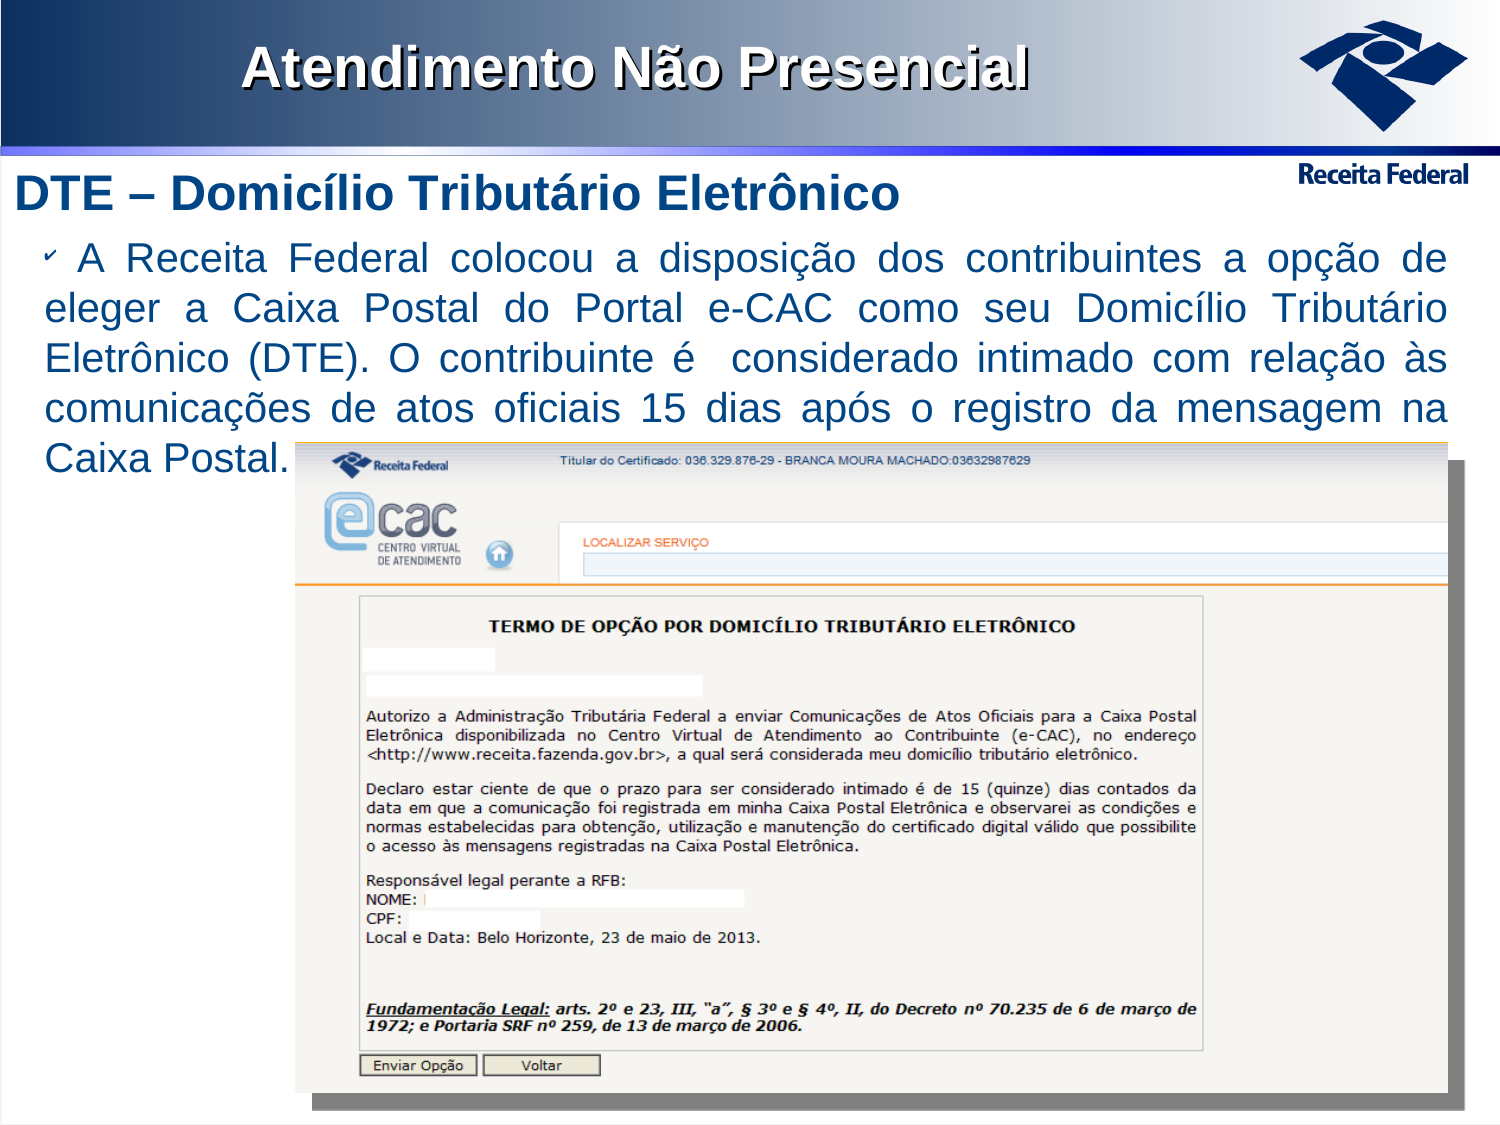

Atendimento Não Presencial
DTE – Domicílio Tributário Eletrônico
 A Receita Federal colocou a disposição dos contribuintes a opção de eleger a Caixa Postal do Portal e-CAC como seu Domicílio Tributário Eletrônico (DTE). O contribuinte é considerado intimado com relação às comunicações de atos oficiais 15 dias após o registro da mensagem na Caixa Postal.
#